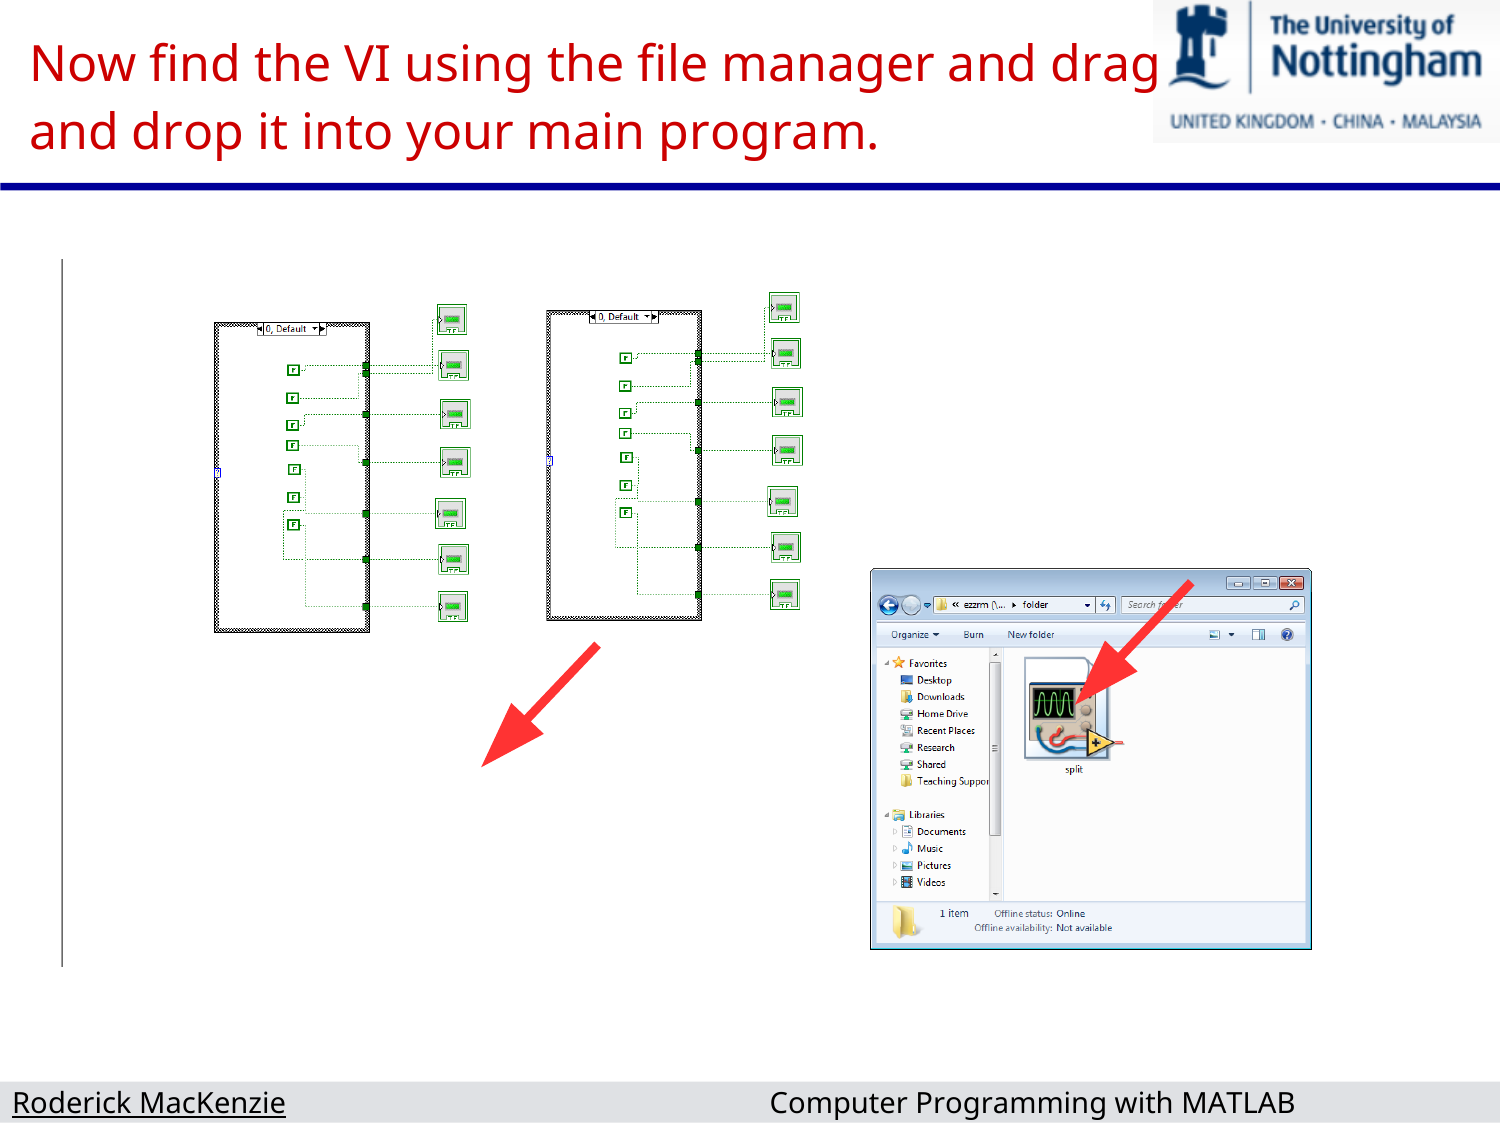

# Now find the VI using the file manager and drag and drop it into your main program.